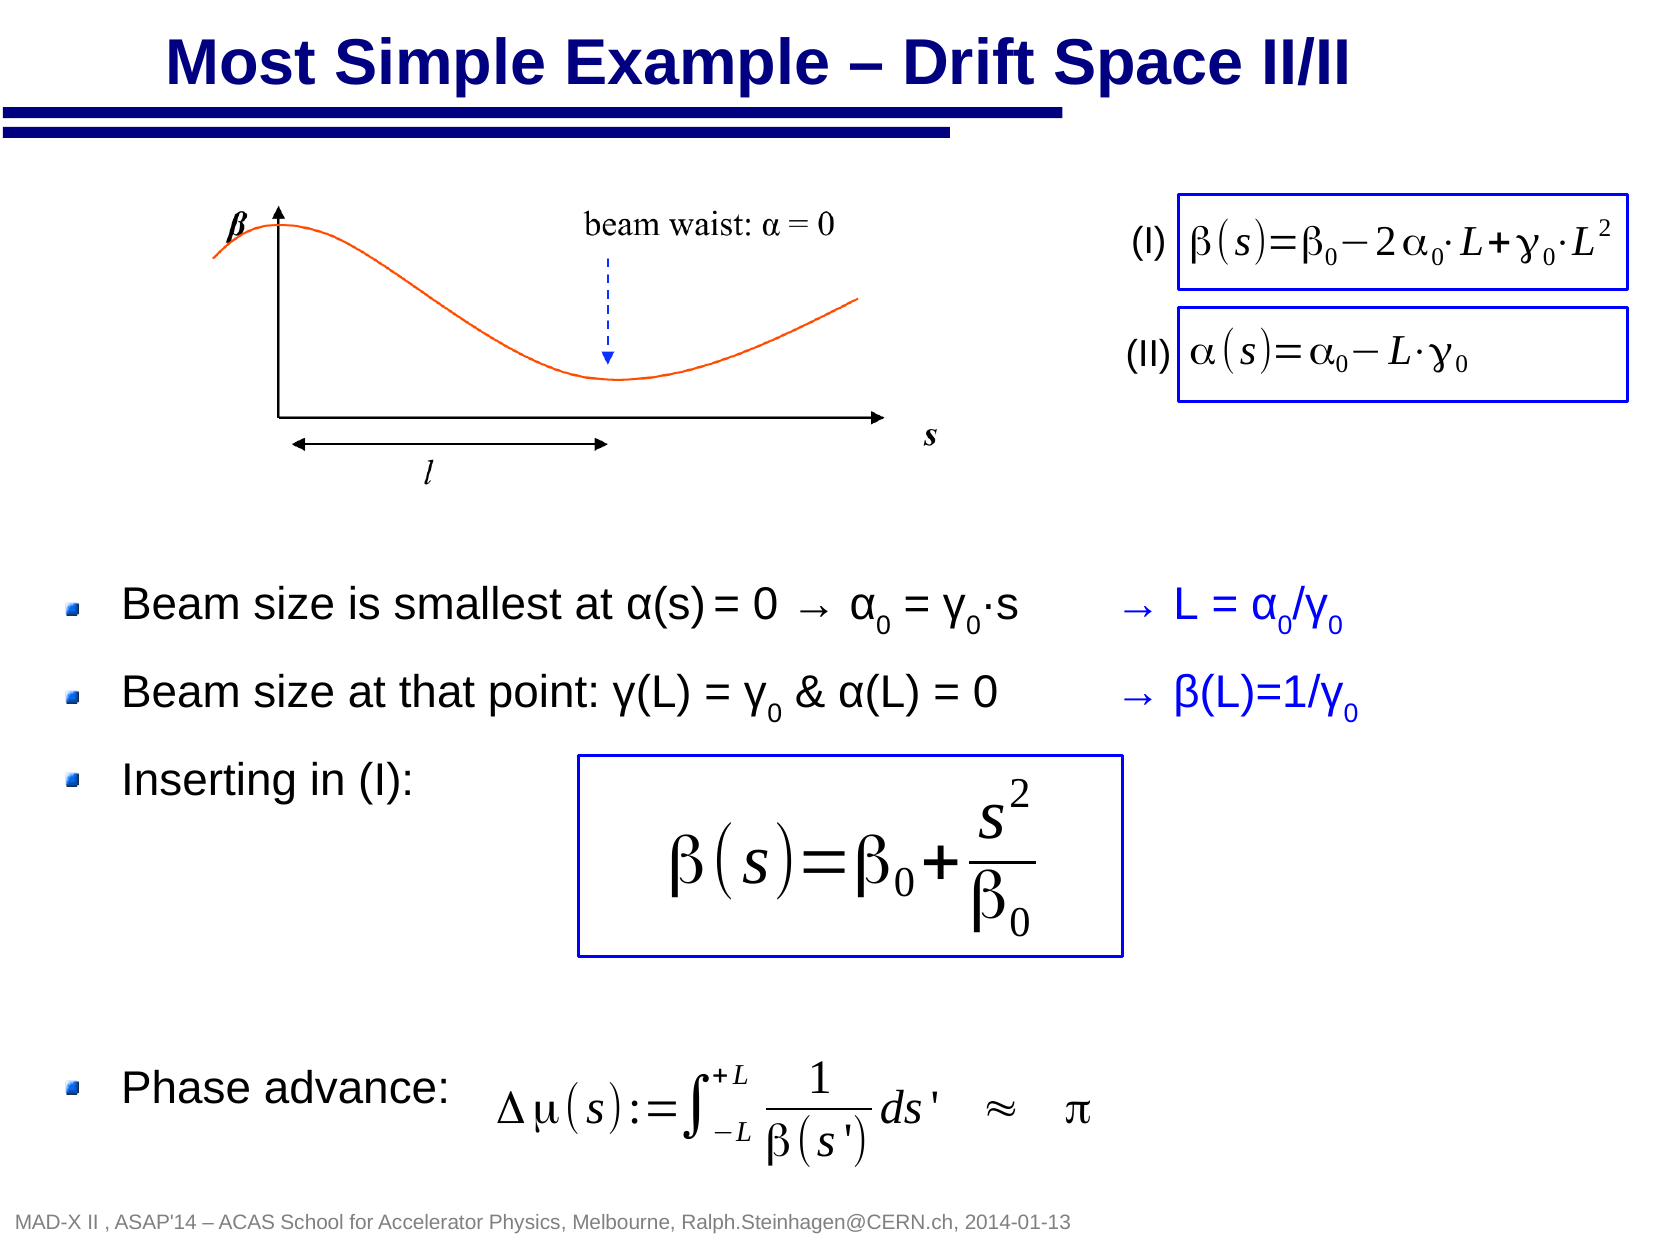

# Most Simple Example – Drift Space II/II
Beam size is smallest at α(s) = 0 → α0 = γ0·s 	→ L = α0/γ0
Beam size at that point: γ(L) = γ0 & α(L) = 0 	→ β(L)=1/γ0
Inserting in (I):
Phase advance:
(I)
(II)